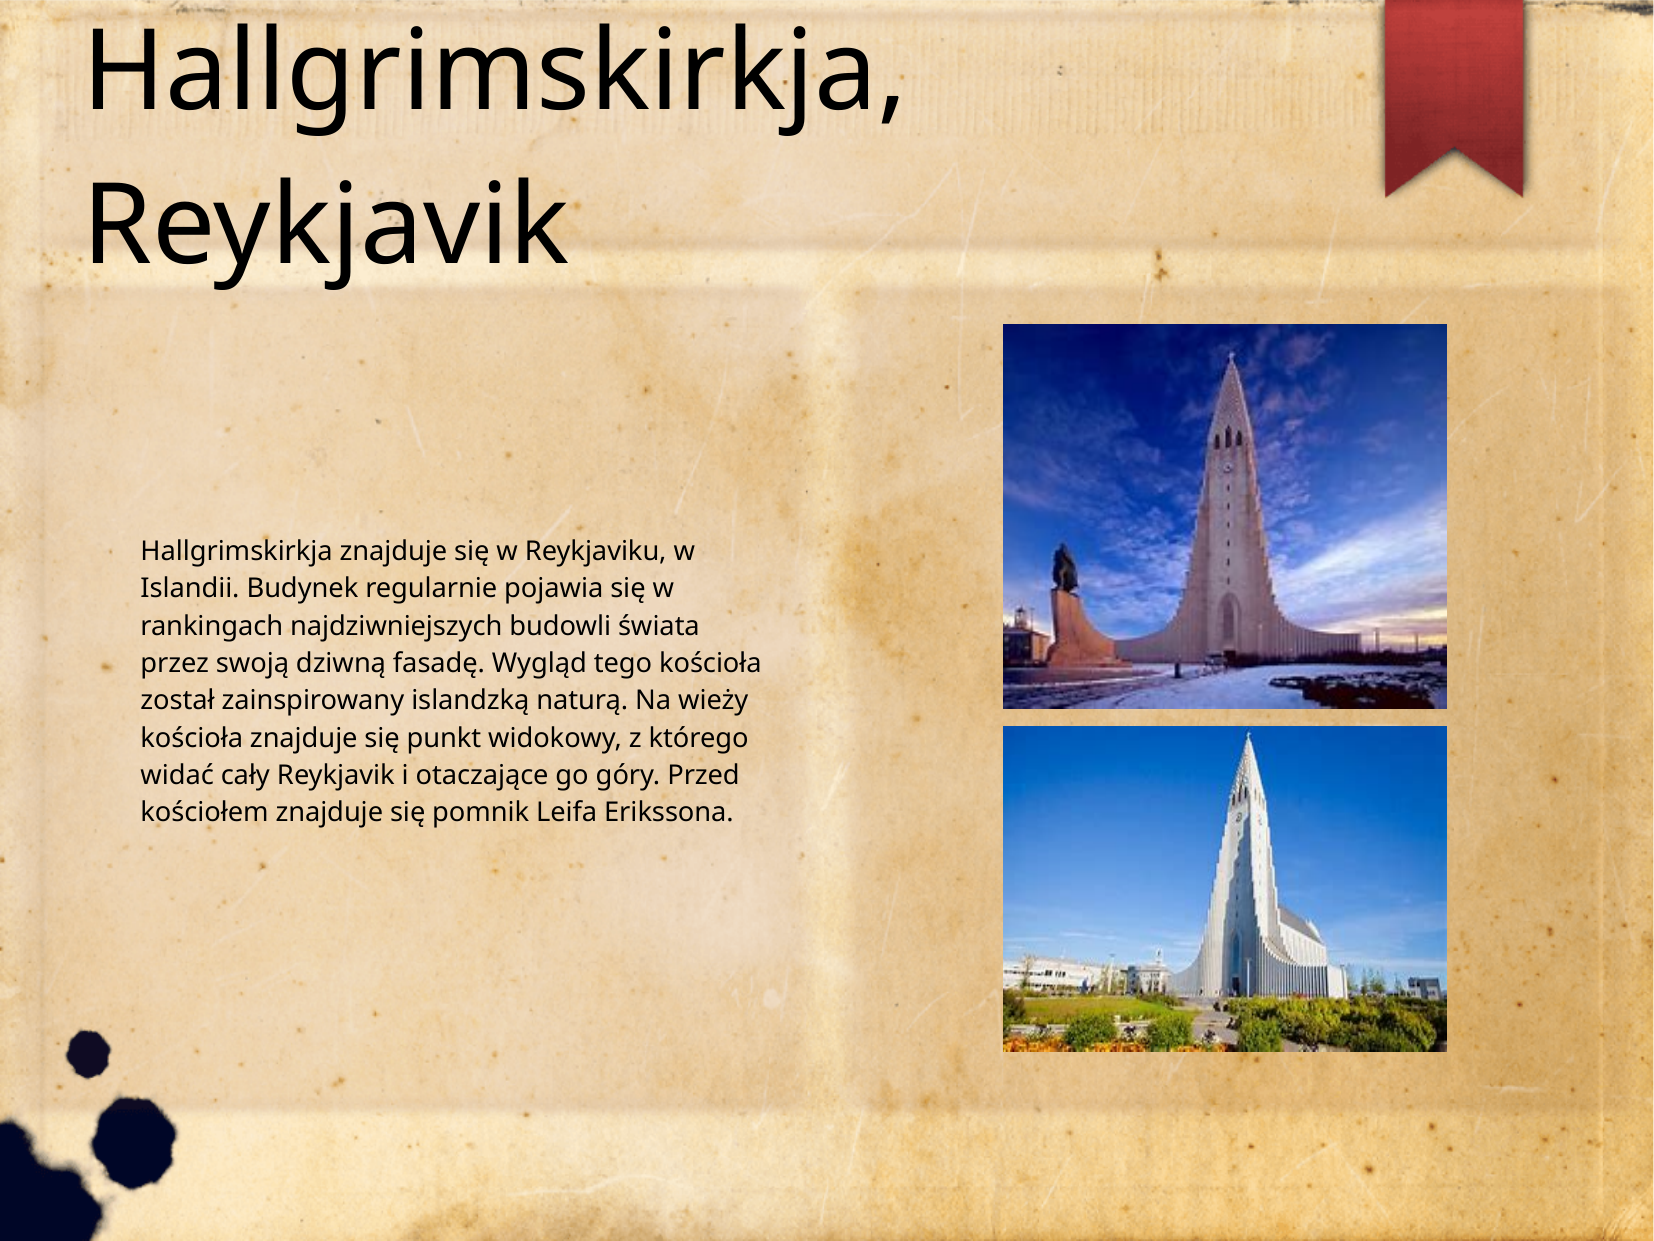

# Hallgrimskirkja, Reykjavik
Hallgrimskirkja znajduje się w Reykjaviku, w Islandii. Budynek regularnie pojawia się w rankingach najdziwniejszych budowli świata przez swoją dziwną fasadę. Wygląd tego kościoła został zainspirowany islandzką naturą. Na wieży kościoła znajduje się punkt widokowy, z którego widać cały Reykjavik i otaczające go góry. Przed kościołem znajduje się pomnik Leifa Erikssona.